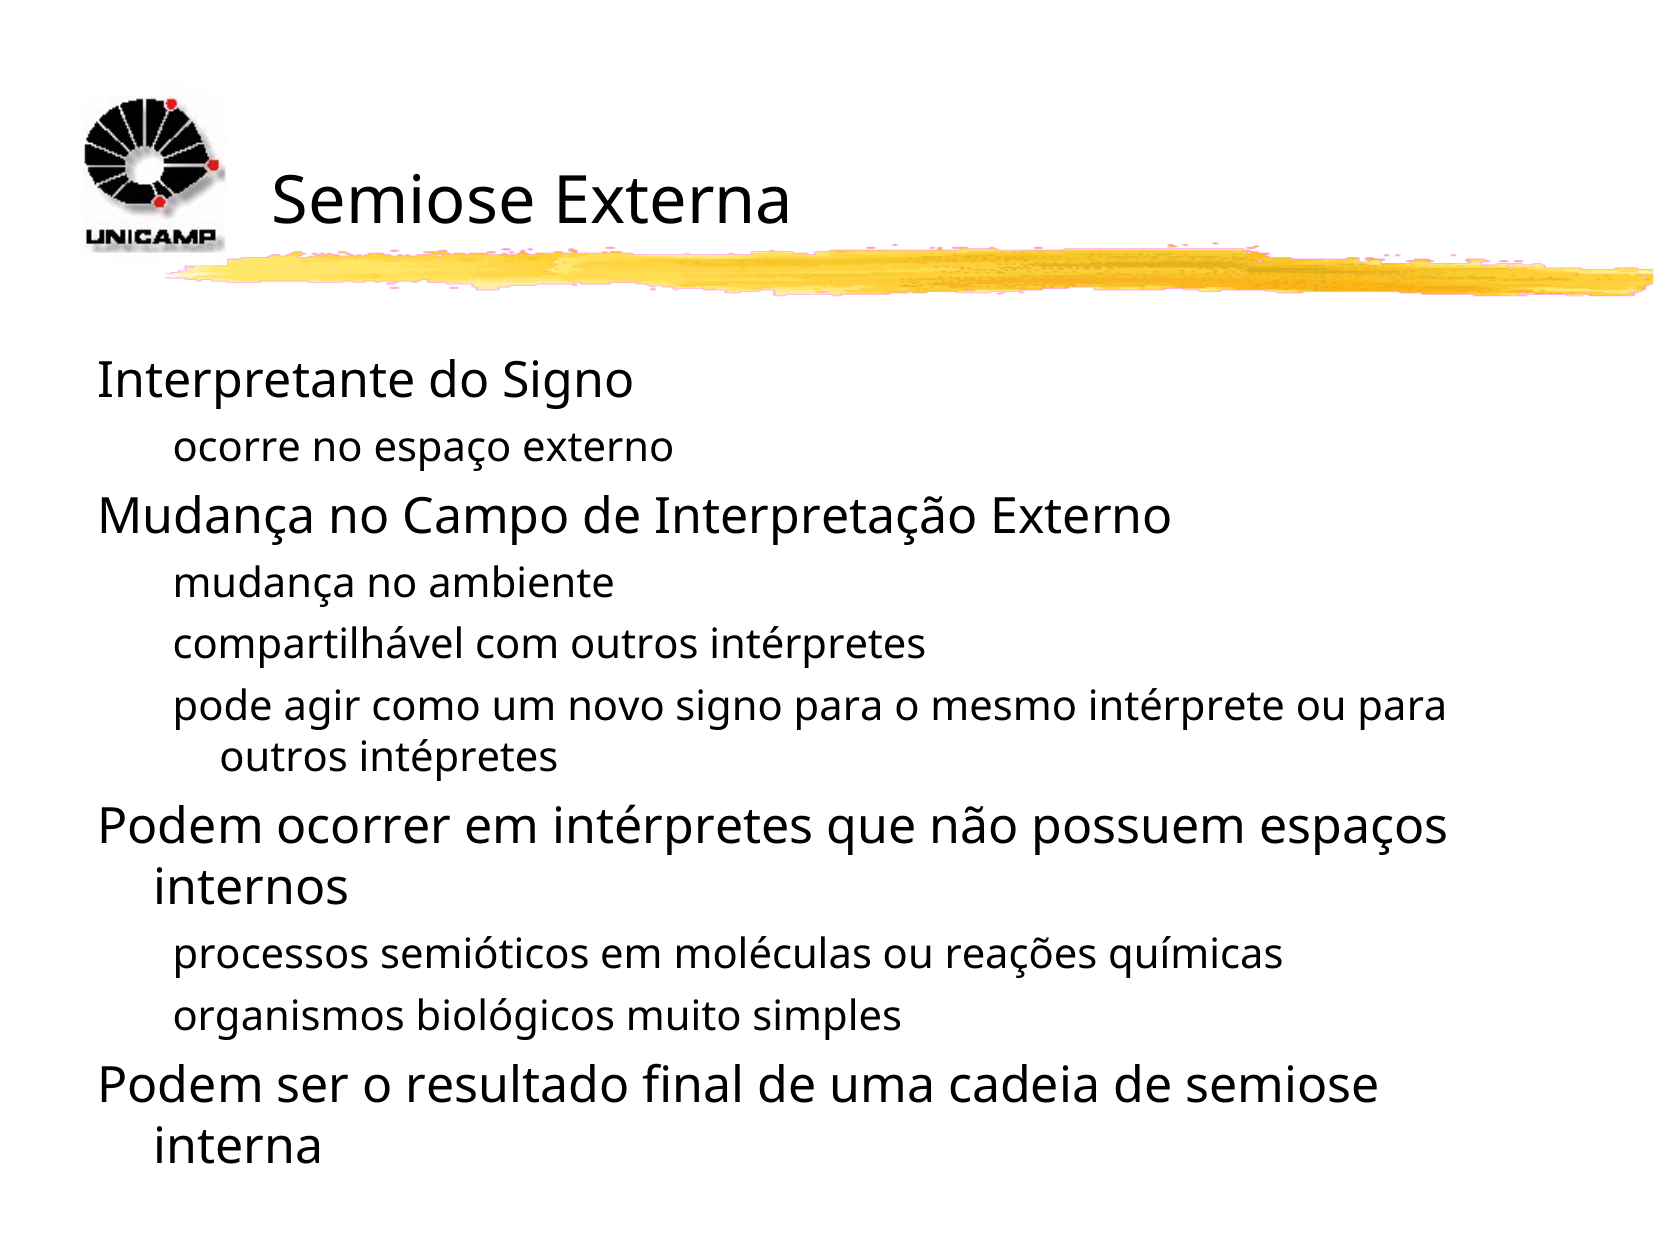

# Semiose Externa
Interpretante do Signo
ocorre no espaço externo
Mudança no Campo de Interpretação Externo
mudança no ambiente
compartilhável com outros intérpretes
pode agir como um novo signo para o mesmo intérprete ou para outros intépretes
Podem ocorrer em intérpretes que não possuem espaços internos
processos semióticos em moléculas ou reações químicas
organismos biológicos muito simples
Podem ser o resultado final de uma cadeia de semiose interna